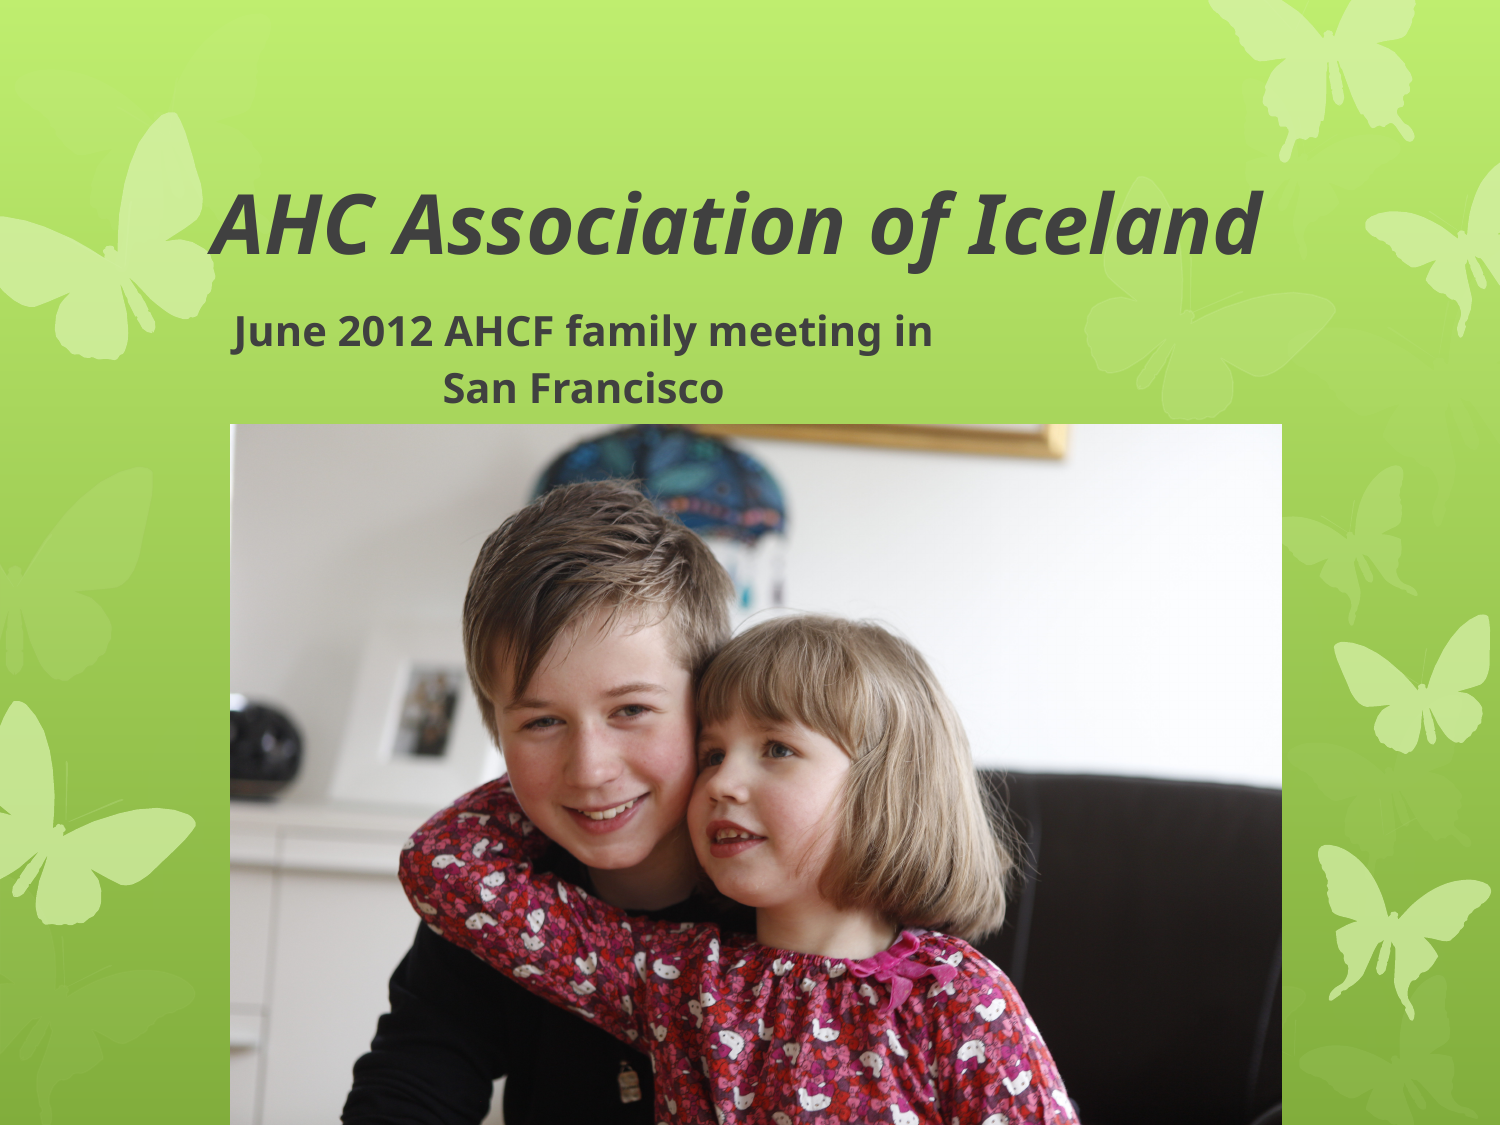

# AHC Association of Iceland
June 2012 AHCF family meeting in
San Francisco